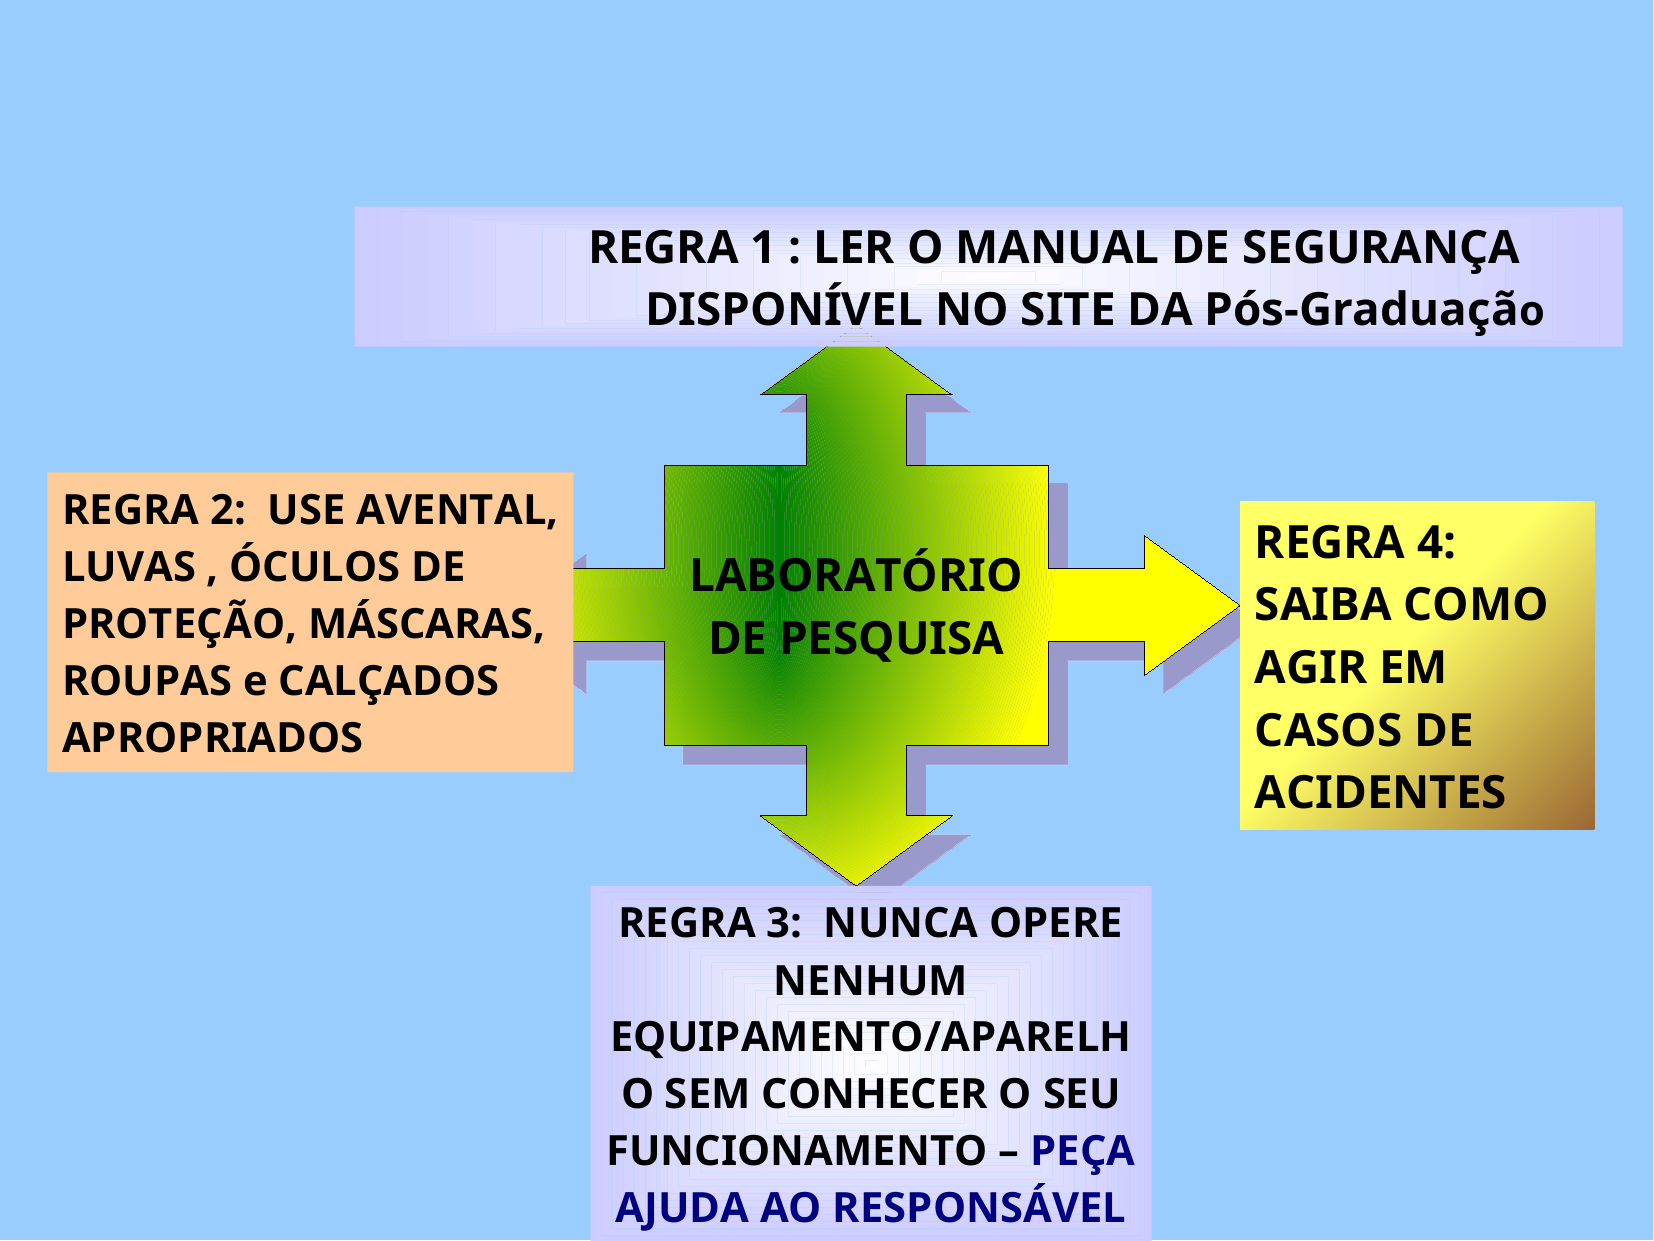

REGRA 1 : LER O MANUAL DE SEGURANÇA
 DISPONÍVEL NO SITE DA Pós-Graduação
LABORATÓRIO
DE PESQUISA
REGRA 2: USE AVENTAL,
LUVAS , ÓCULOS DE
PROTEÇÃO, MÁSCARAS,
ROUPAS e CALÇADOS
APROPRIADOS
REGRA 4: SAIBA COMO AGIR EM CASOS DE ACIDENTES
REGRA 3: NUNCA OPERE NENHUM EQUIPAMENTO/APARELHO SEM CONHECER O SEU FUNCIONAMENTO – PEÇA AJUDA AO RESPONSÁVEL